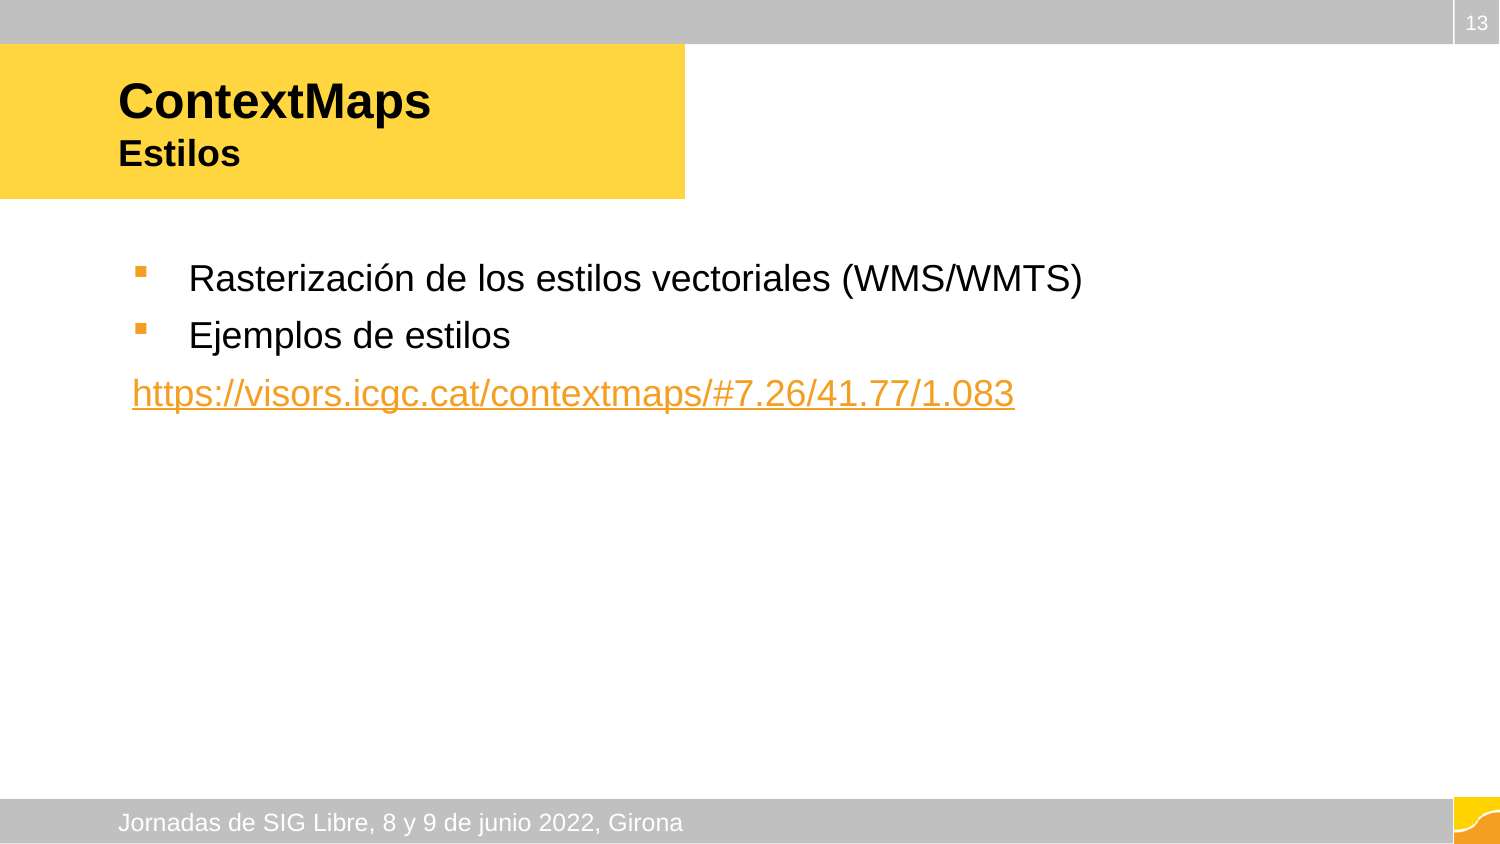

# ContextMaps Estilos
Rasterización de los estilos vectoriales (WMS/WMTS)
Ejemplos de estilos
https://visors.icgc.cat/contextmaps/#7.26/41.77/1.083
Jornadas de SIG Libre, 8 y 9 de junio 2022, Girona